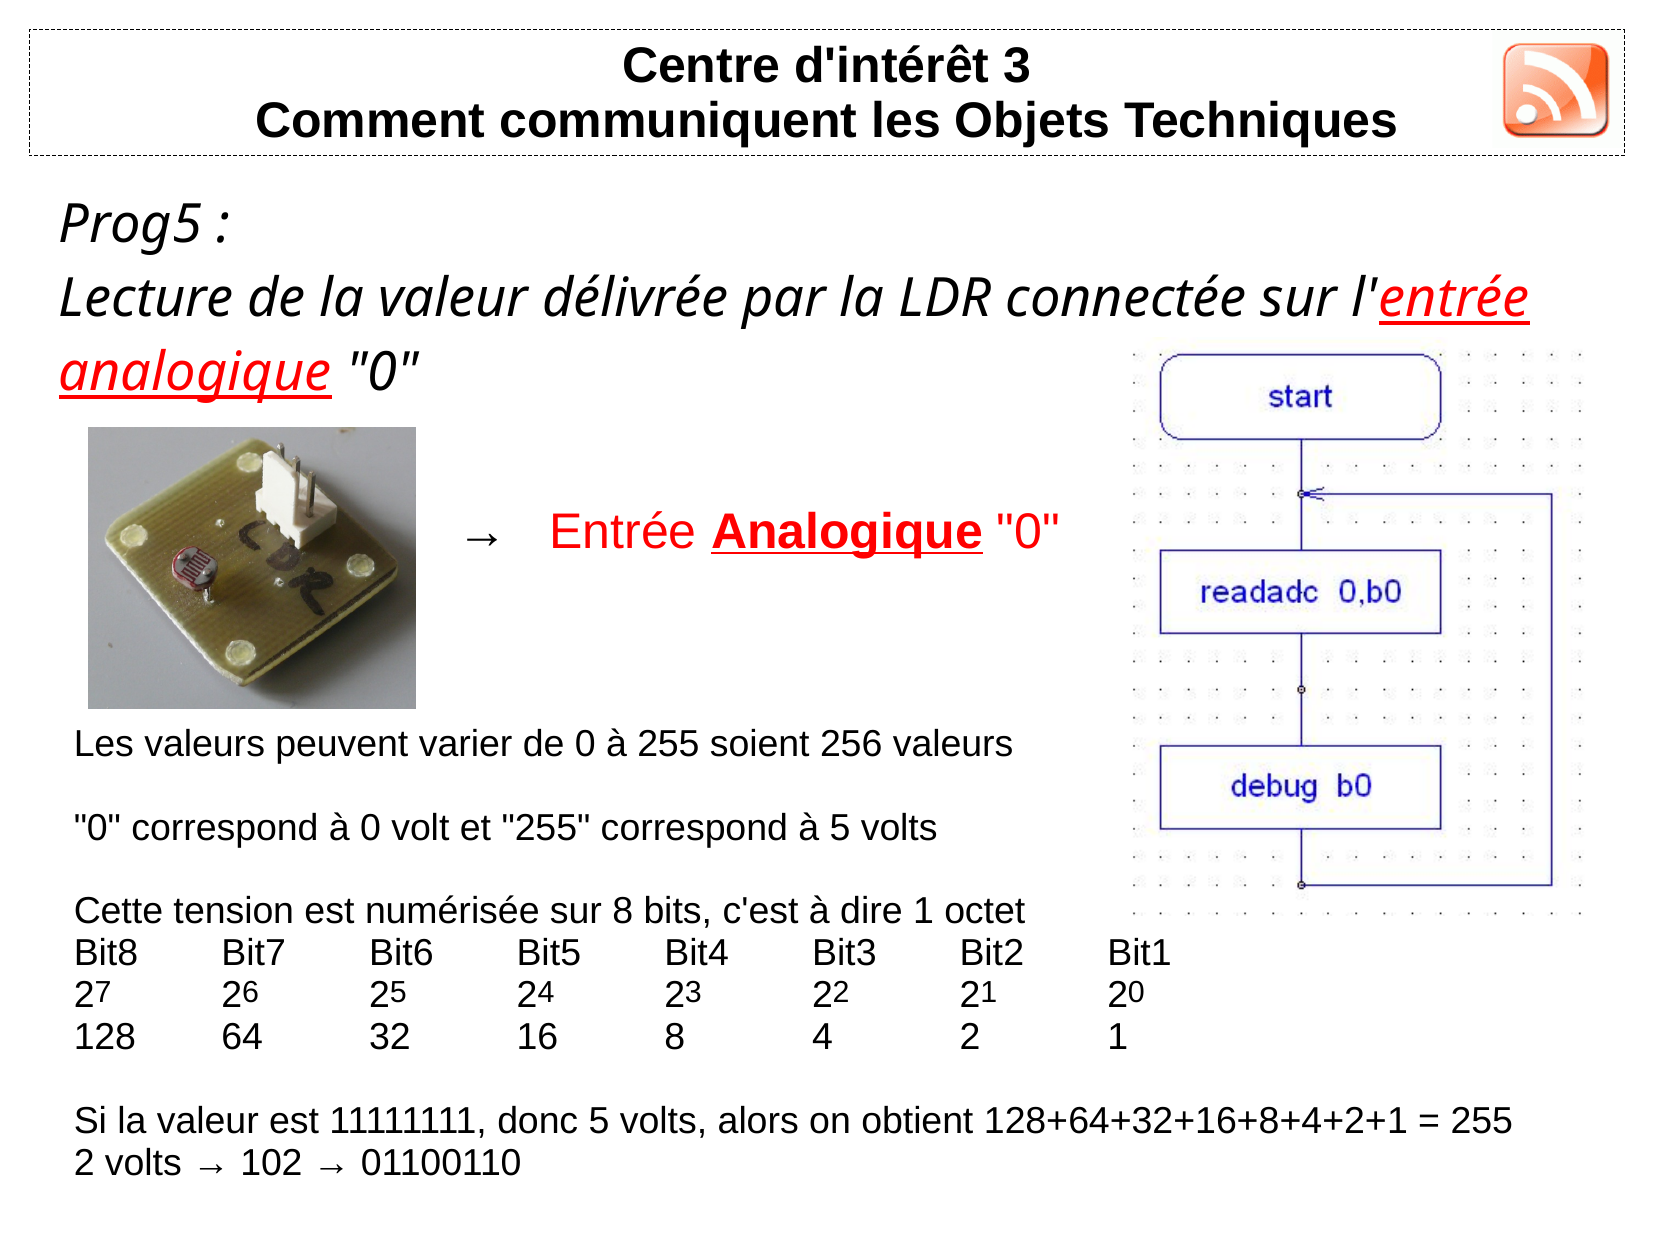

Centre d'intérêt 3
Comment communiquent les Objets Techniques
Prog5 :
Lecture de la valeur délivrée par la LDR connectée sur l'entrée analogique "0"
→ Entrée Analogique "0"
Les valeurs peuvent varier de 0 à 255 soient 256 valeurs
"0" correspond à 0 volt et "255" correspond à 5 volts
Cette tension est numérisée sur 8 bits, c'est à dire 1 octet
Bit8		Bit7		Bit6		Bit5		Bit4		Bit3		Bit2		Bit1
27		26		25		24		23		22		21		20
128		64		32		16		8		4		2		1
Si la valeur est 11111111, donc 5 volts, alors on obtient 128+64+32+16+8+4+2+1 = 255
2 volts → 102 → 01100110